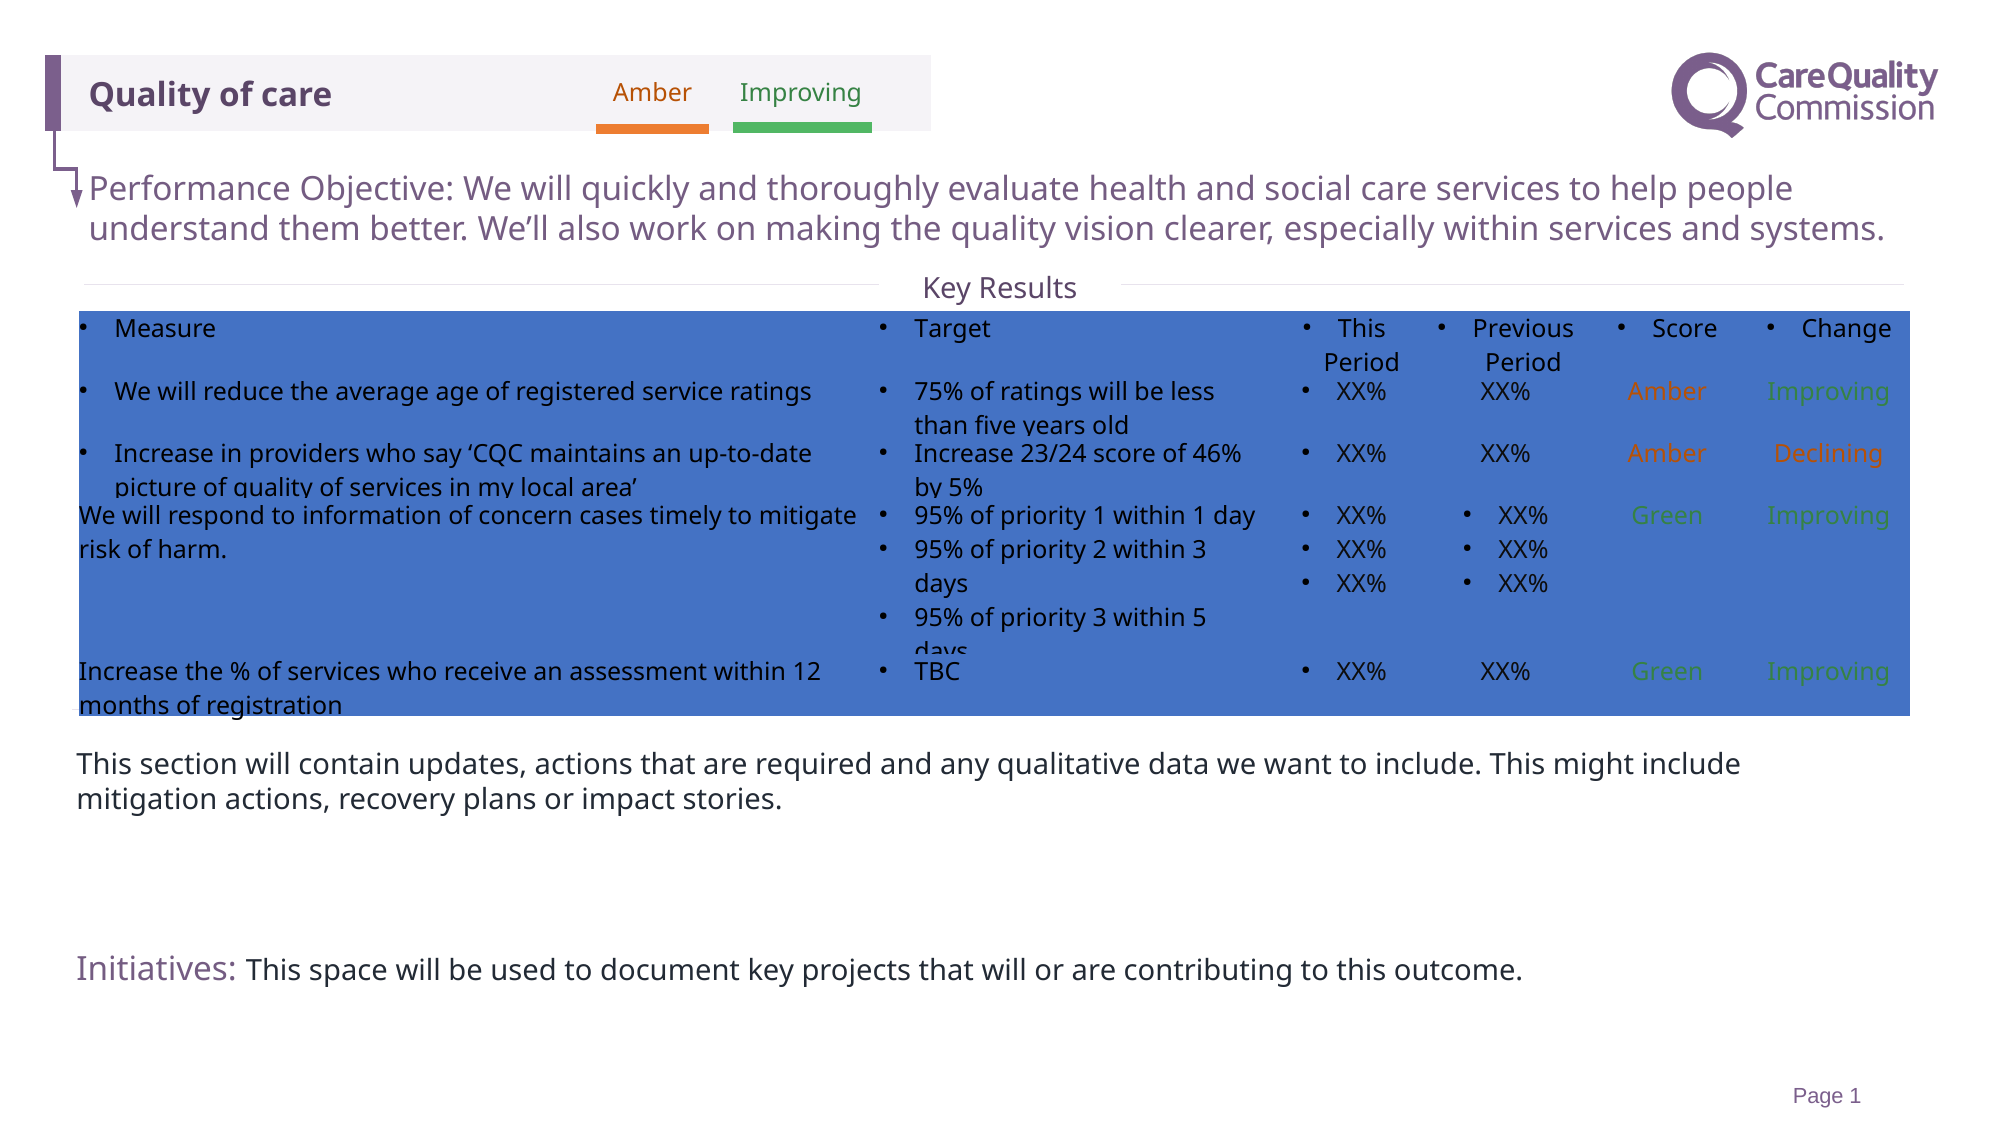

Quality of care
Amber
Improving
# Performance Objective: We will quickly and thoroughly evaluate health and social care services to help people understand them better. We’ll also work on making the quality vision clearer, especially within services and systems.
Key Results
| Measure | Target | This Period | Previous Period | Score | Change |
| --- | --- | --- | --- | --- | --- |
| We will reduce the average age of registered service ratings | 75% of ratings will be less than five years old | XX% | XX% | Amber | Improving |
| Increase in providers who say ‘CQC maintains an up-to-date picture of quality of services in my local area’ | Increase 23/24 score of 46% by 5% | XX% | XX% | Amber | Declining |
| We will respond to information of concern cases timely to mitigate risk of harm. | 95% of priority 1 within 1 day 95% of priority 2 within 3 days 95% of priority 3 within 5 days | XX% XX% XX% | XX% XX% XX% | Green | Improving |
| Increase the % of services who receive an assessment within 12 months of registration | TBC | XX% | XX% | Green | Improving |
This section will contain updates, actions that are required and any qualitative data we want to include. This might include mitigation actions, recovery plans or impact stories.
Initiatives: This space will be used to document key projects that will or are contributing to this outcome.
Page 1